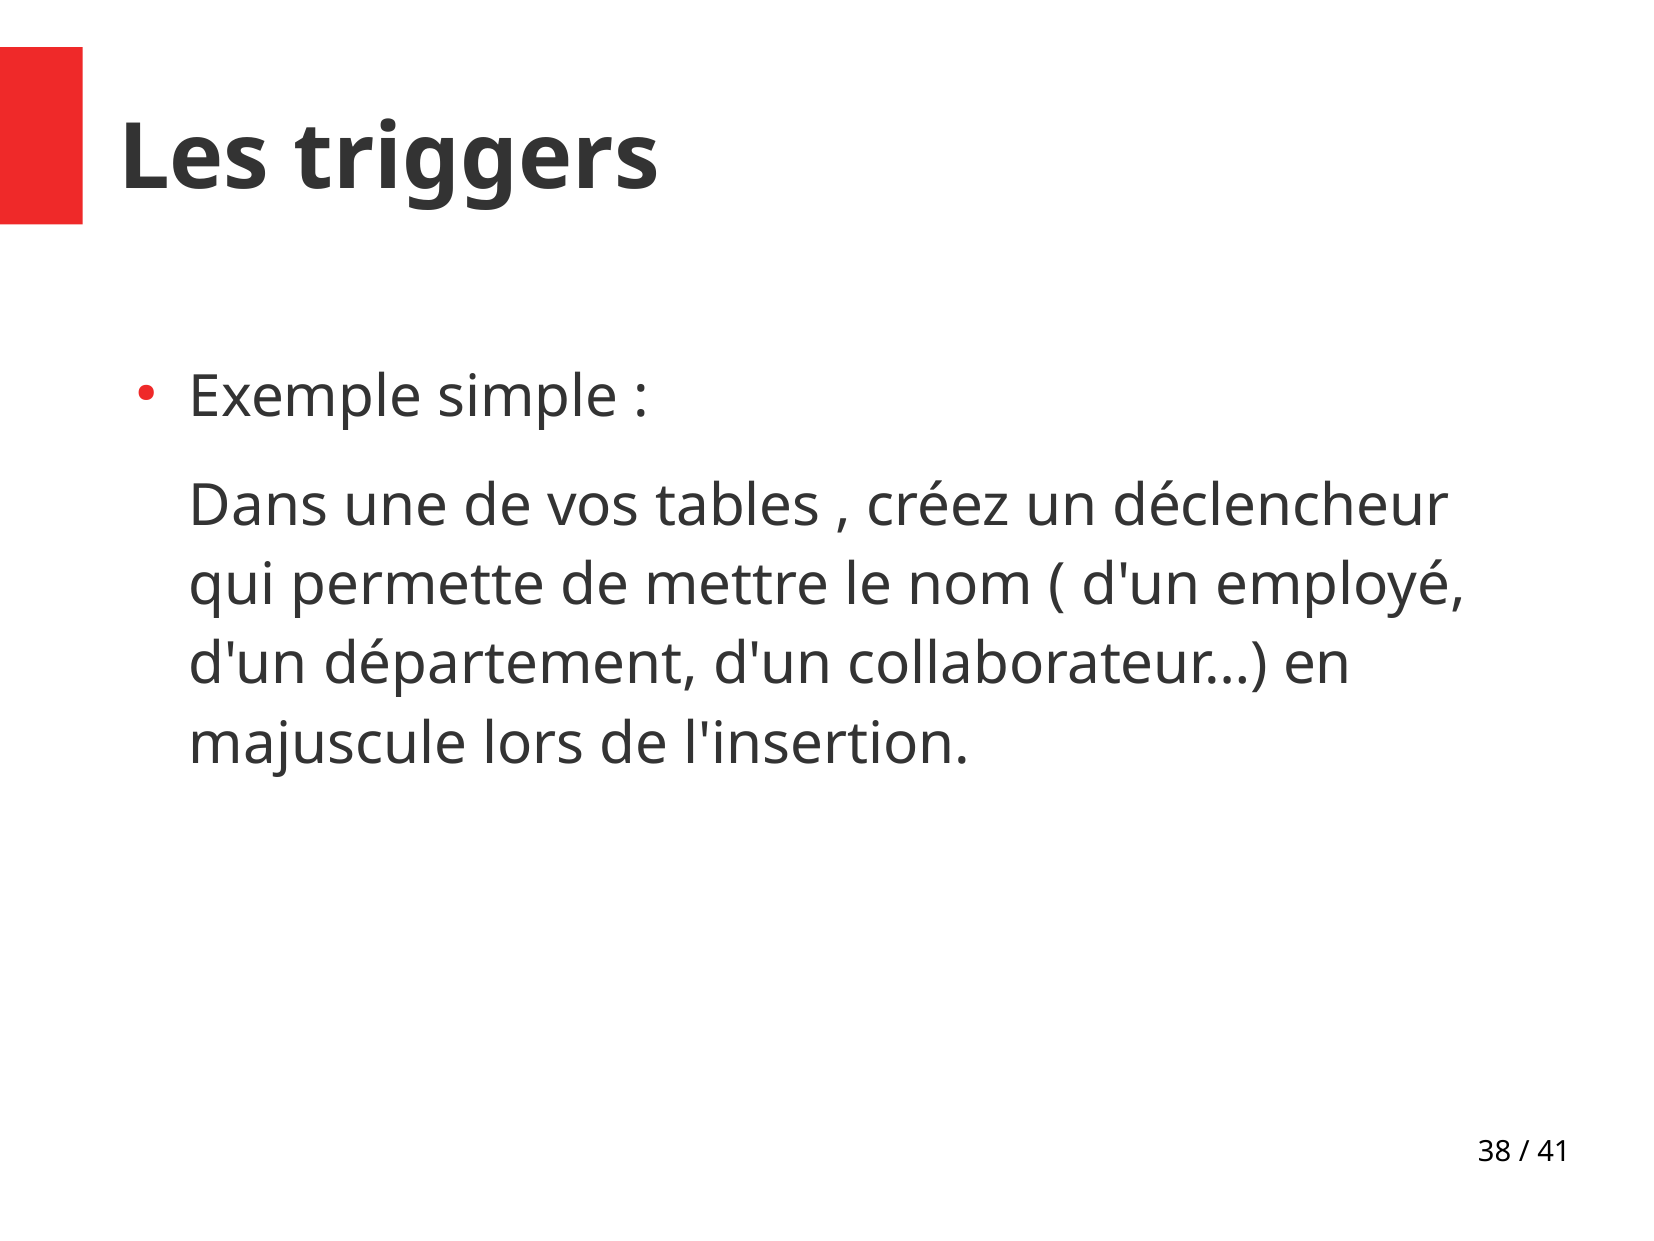

# Les triggers
Exemple simple :
Dans une de vos tables , créez un déclencheur qui permette de mettre le nom ( d'un employé, d'un département, d'un collaborateur…) en majuscule lors de l'insertion.
38